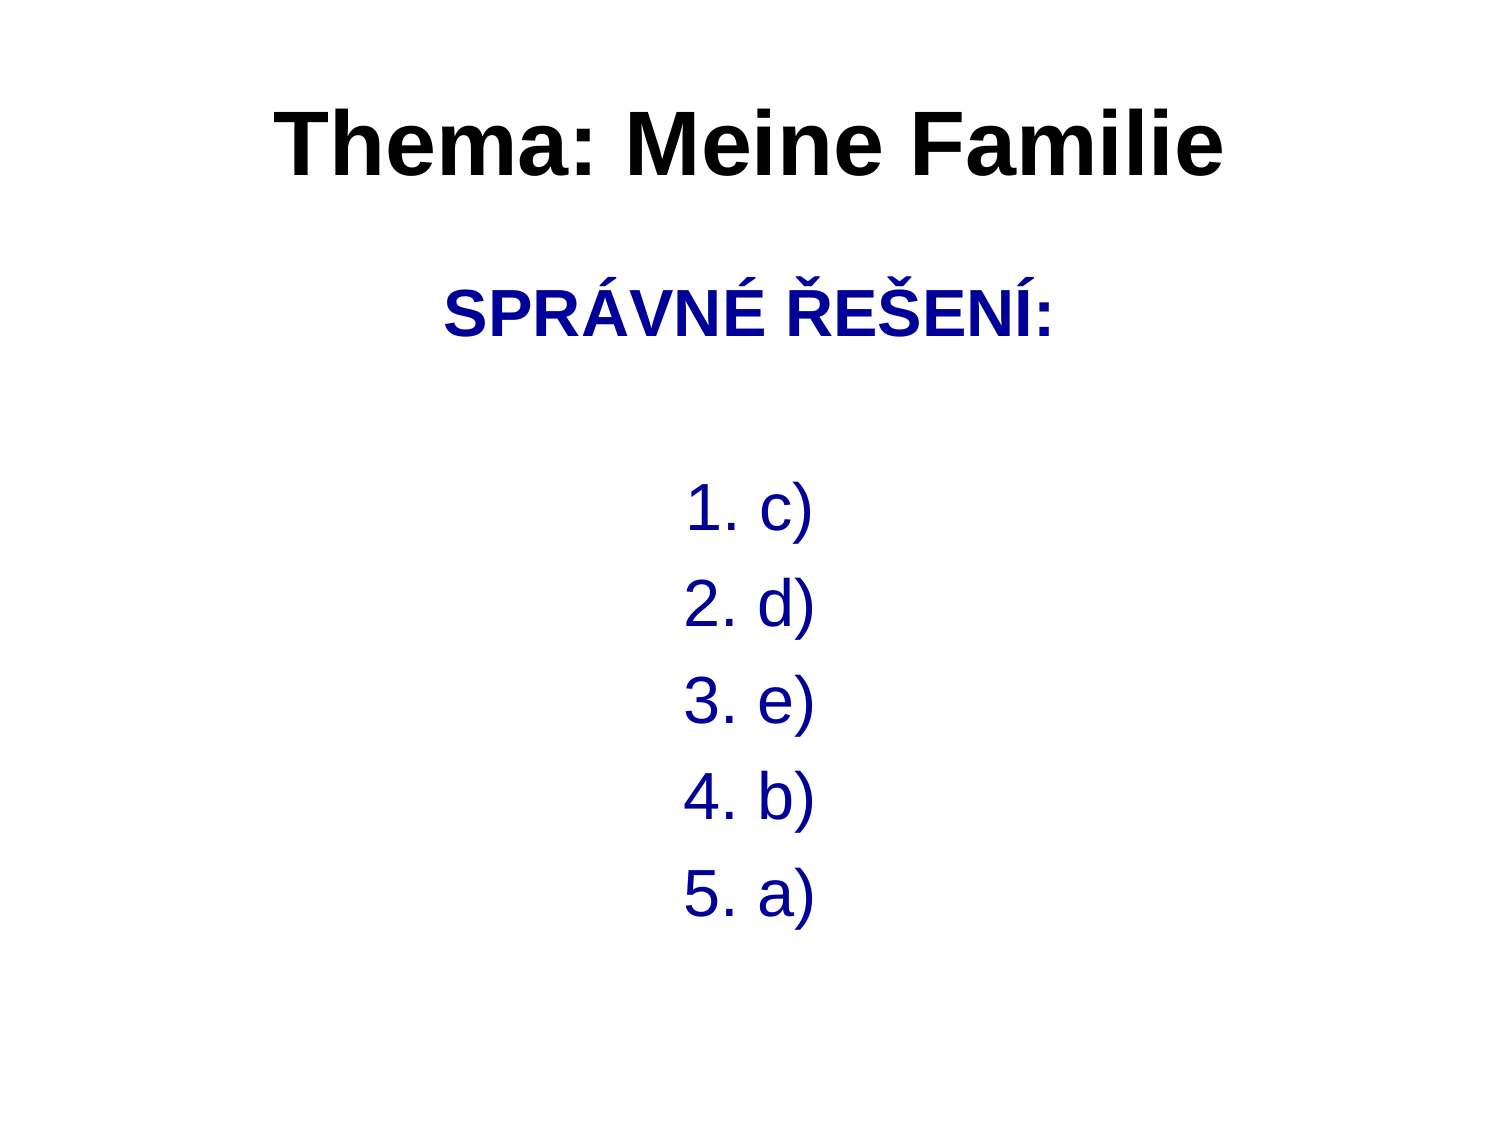

# Thema: Meine Familie
SPRÁVNÉ ŘEŠENÍ:
1. c)
2. d)
3. e)
4. b)
5. a)